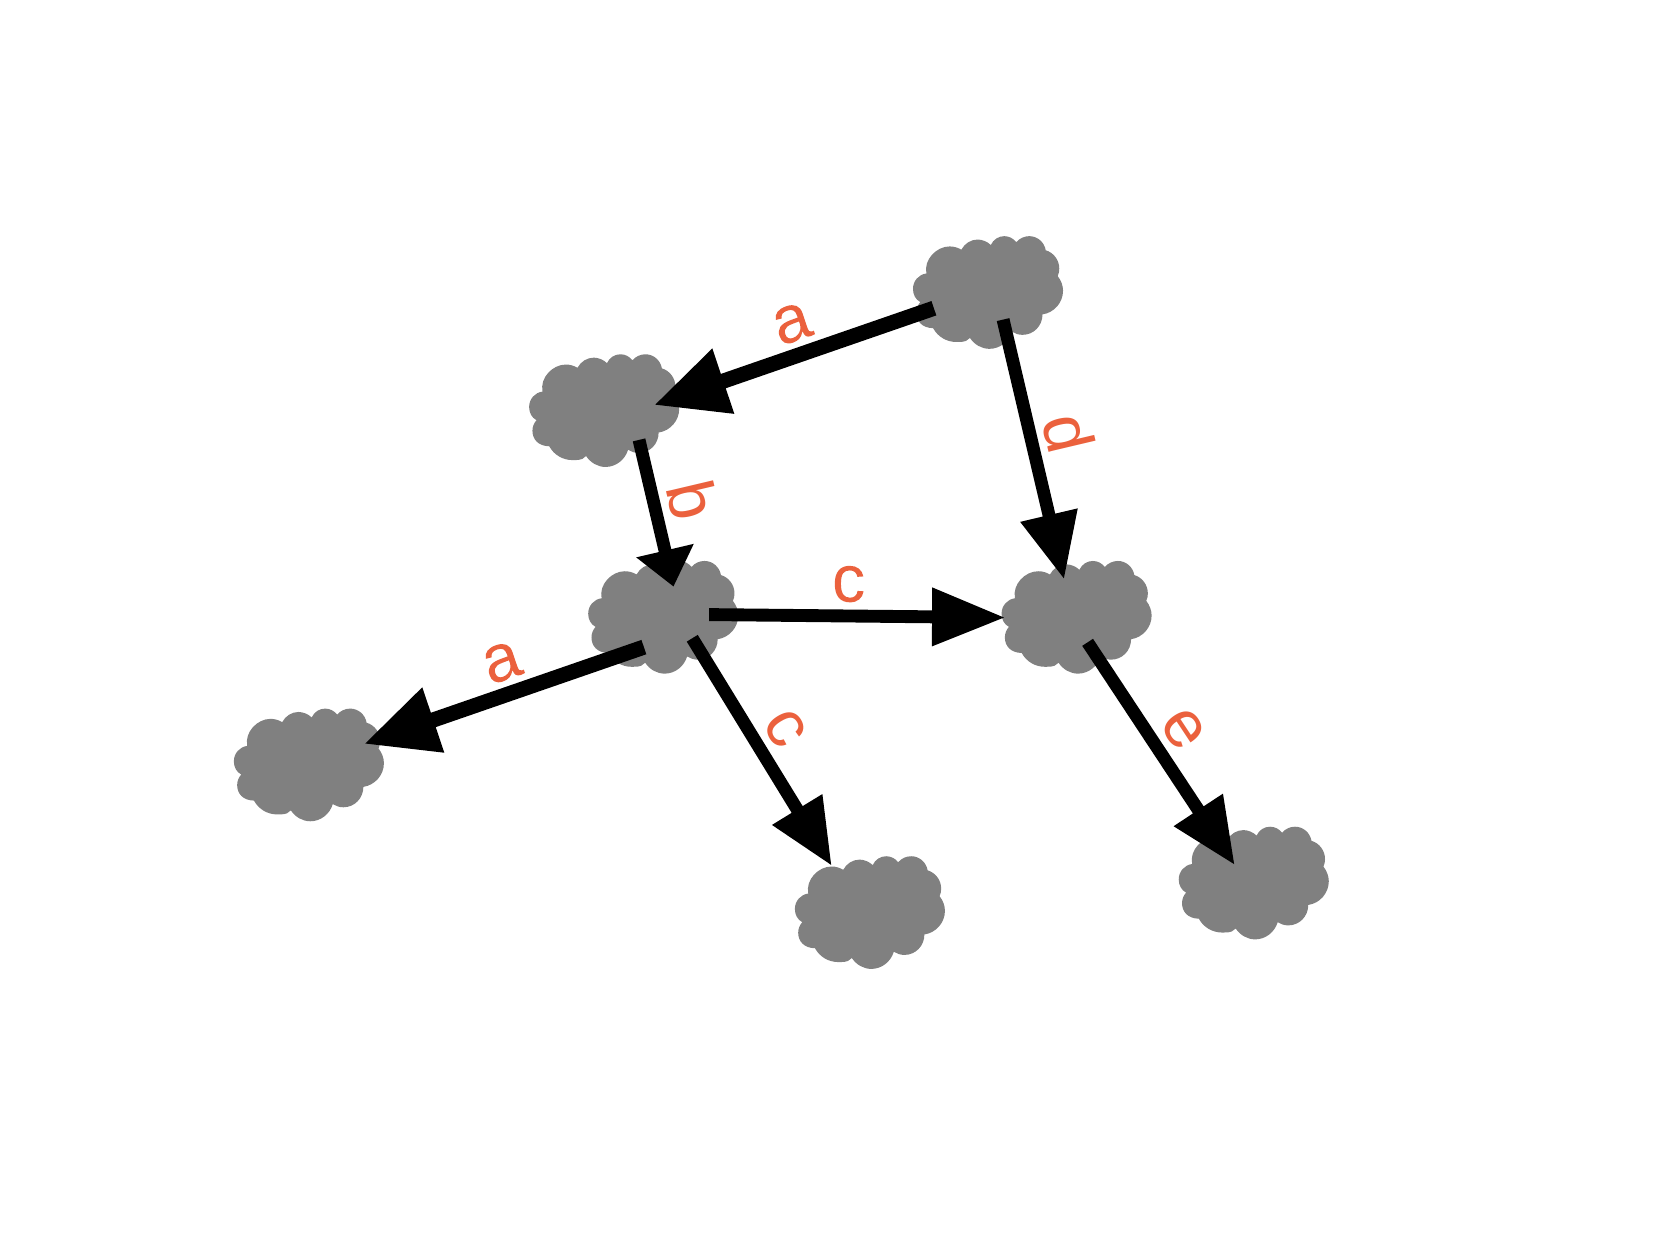

a
d
b
c
a
c
e